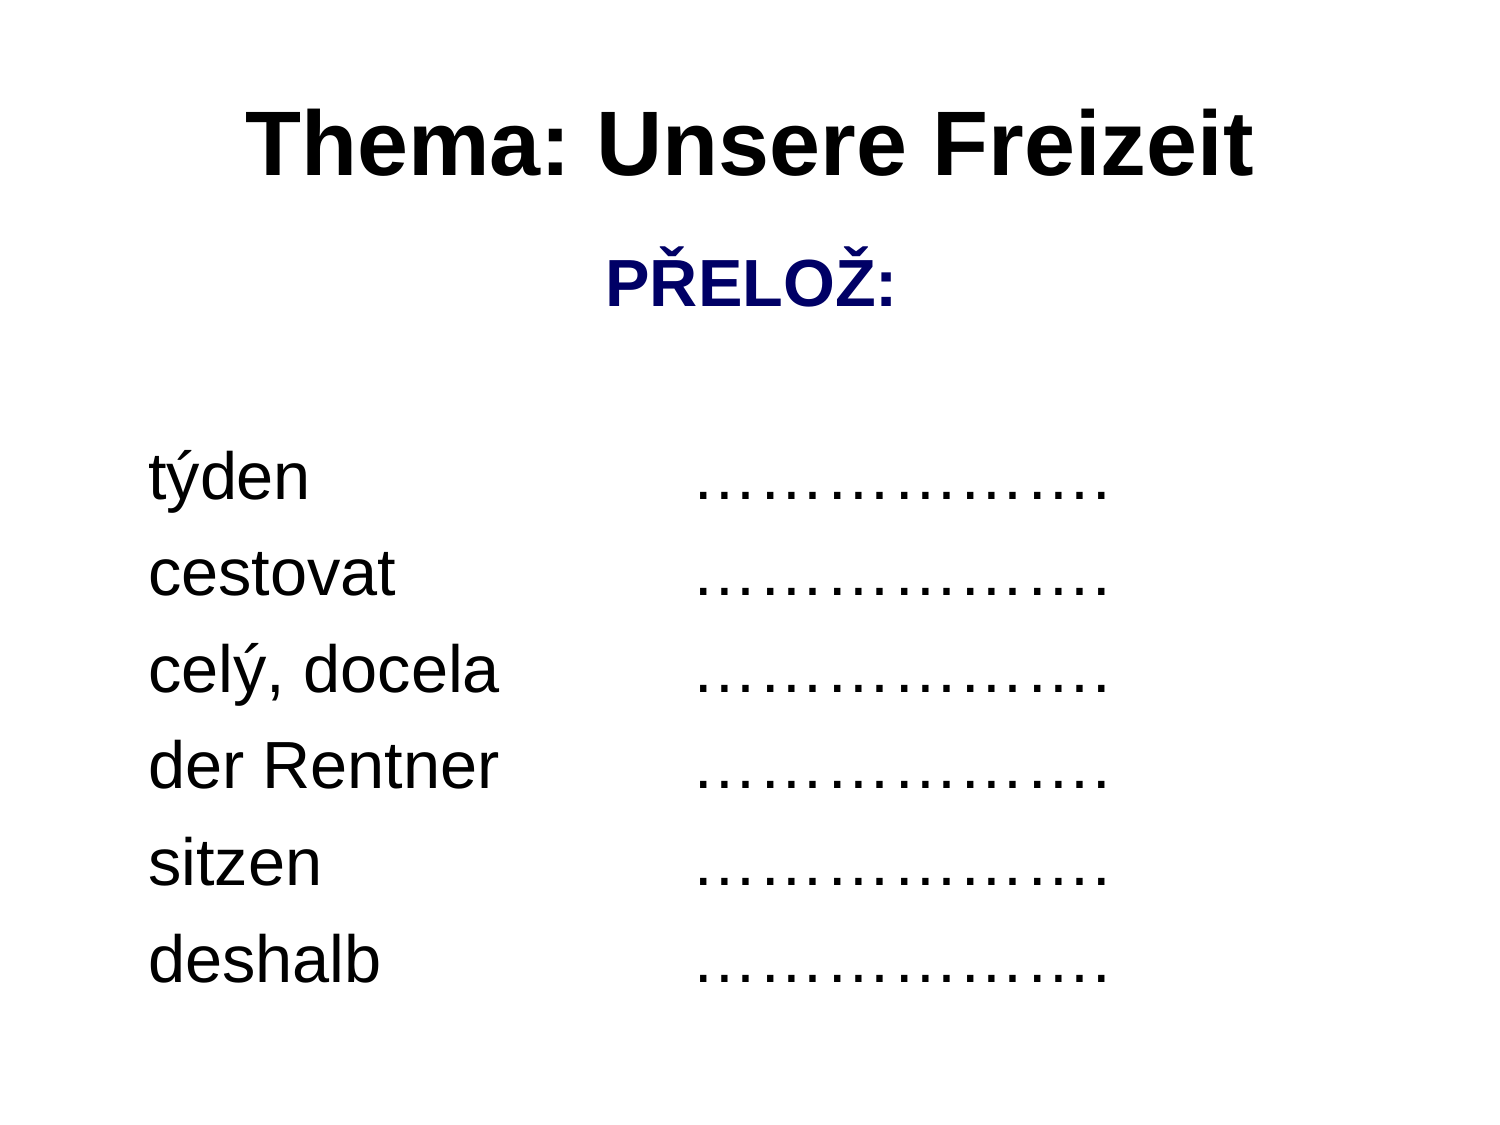

# Thema: Unsere Freizeit
PŘELOŽ:
	týden			……………….
	cestovat		……………….
	celý, docela		……………….
	der Rentner		……………….
	sitzen			……………….
	deshalb			……………….